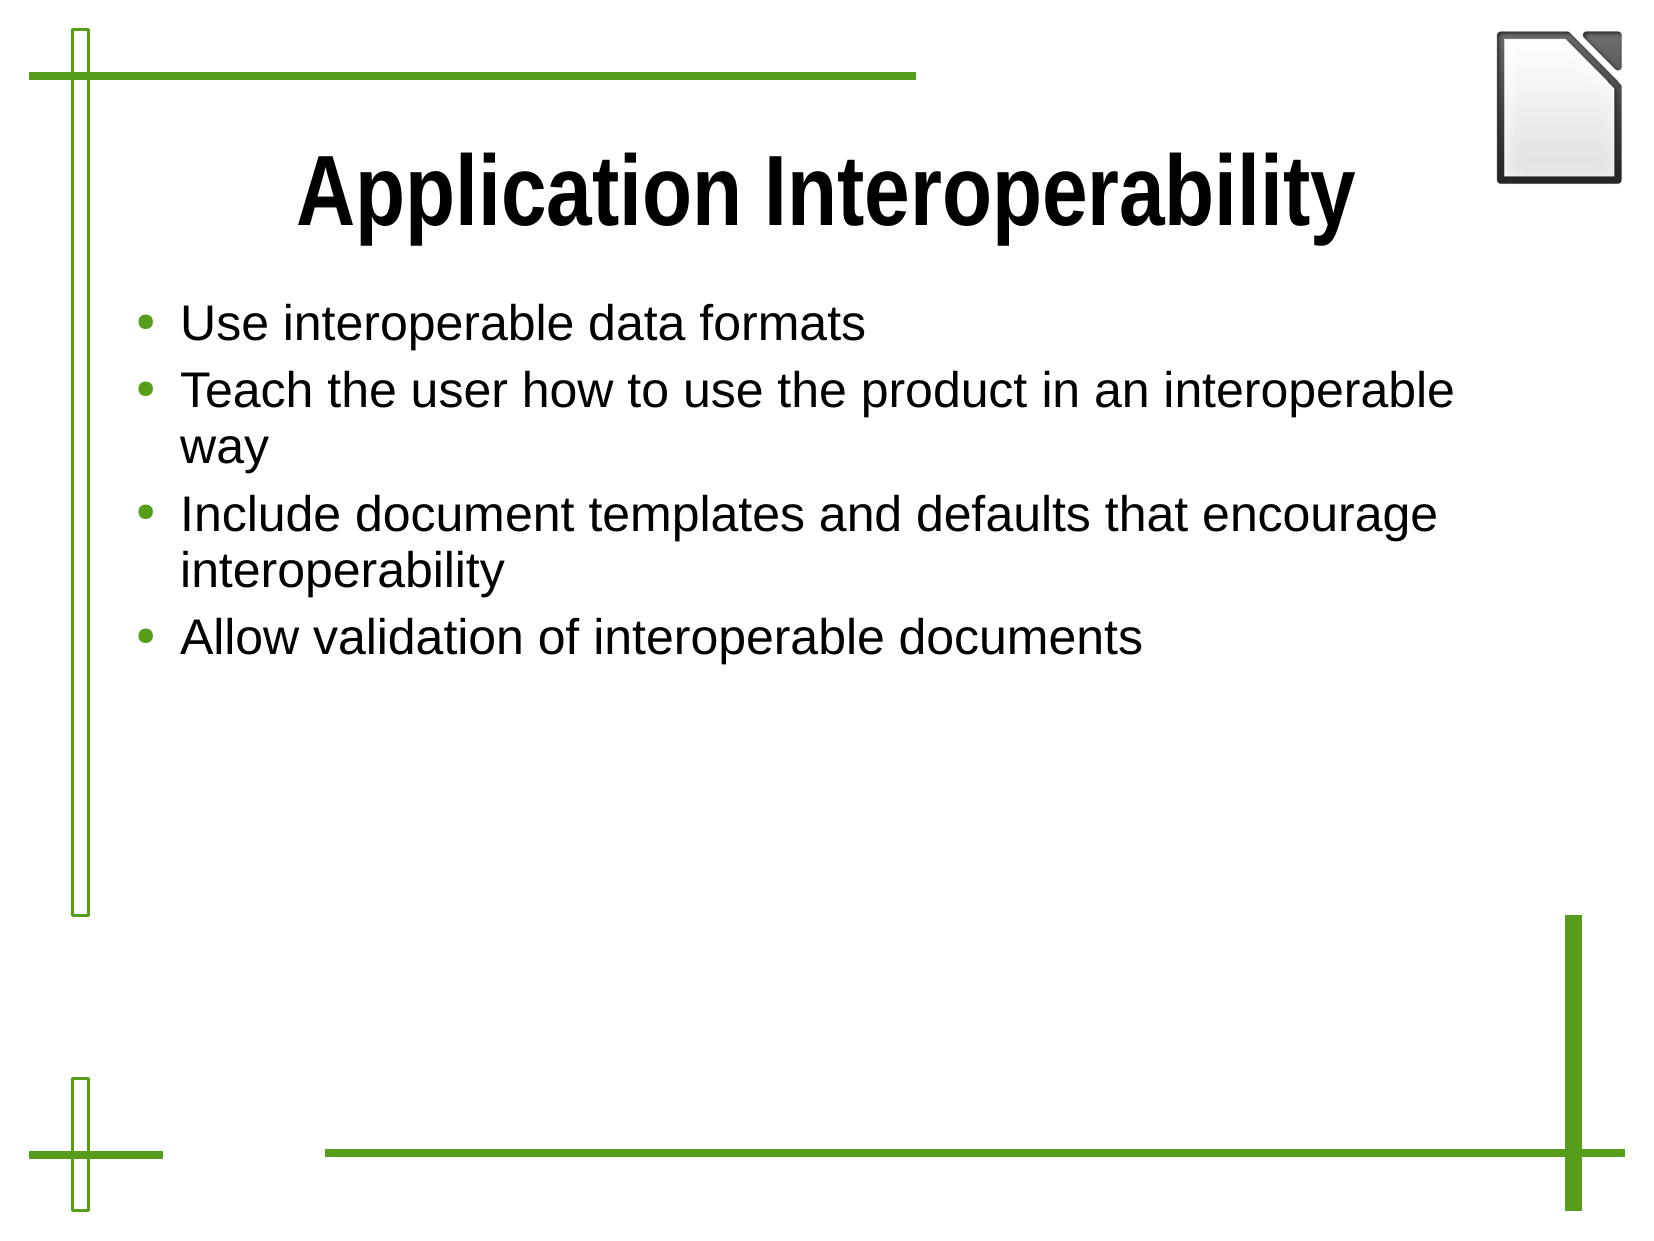

# Application Interoperability
Use interoperable data formats
Teach the user how to use the product in an interoperable way
Include document templates and defaults that encourage interoperability
Allow validation of interoperable documents